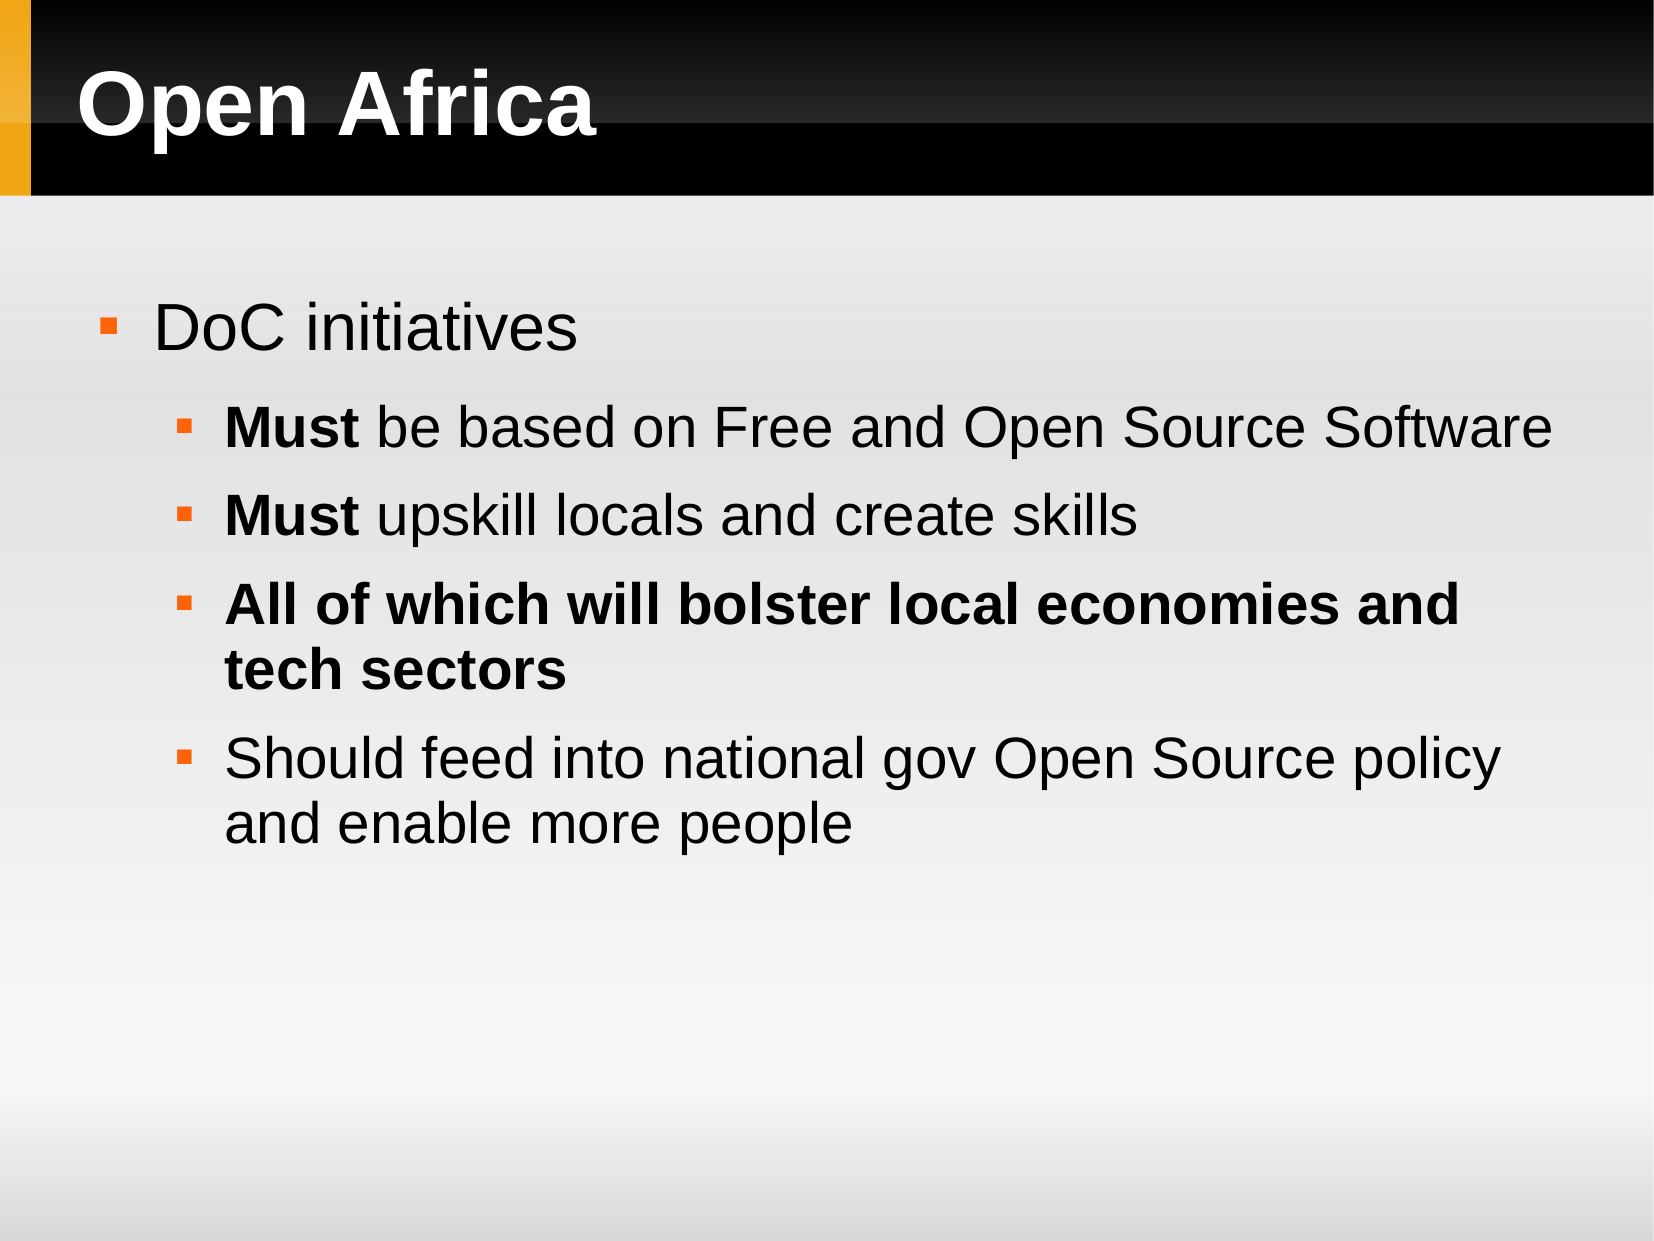

# Open Africa
DoC initiatives
Must be based on Free and Open Source Software
Must upskill locals and create skills
All of which will bolster local economies and tech sectors
Should feed into national gov Open Source policy and enable more people